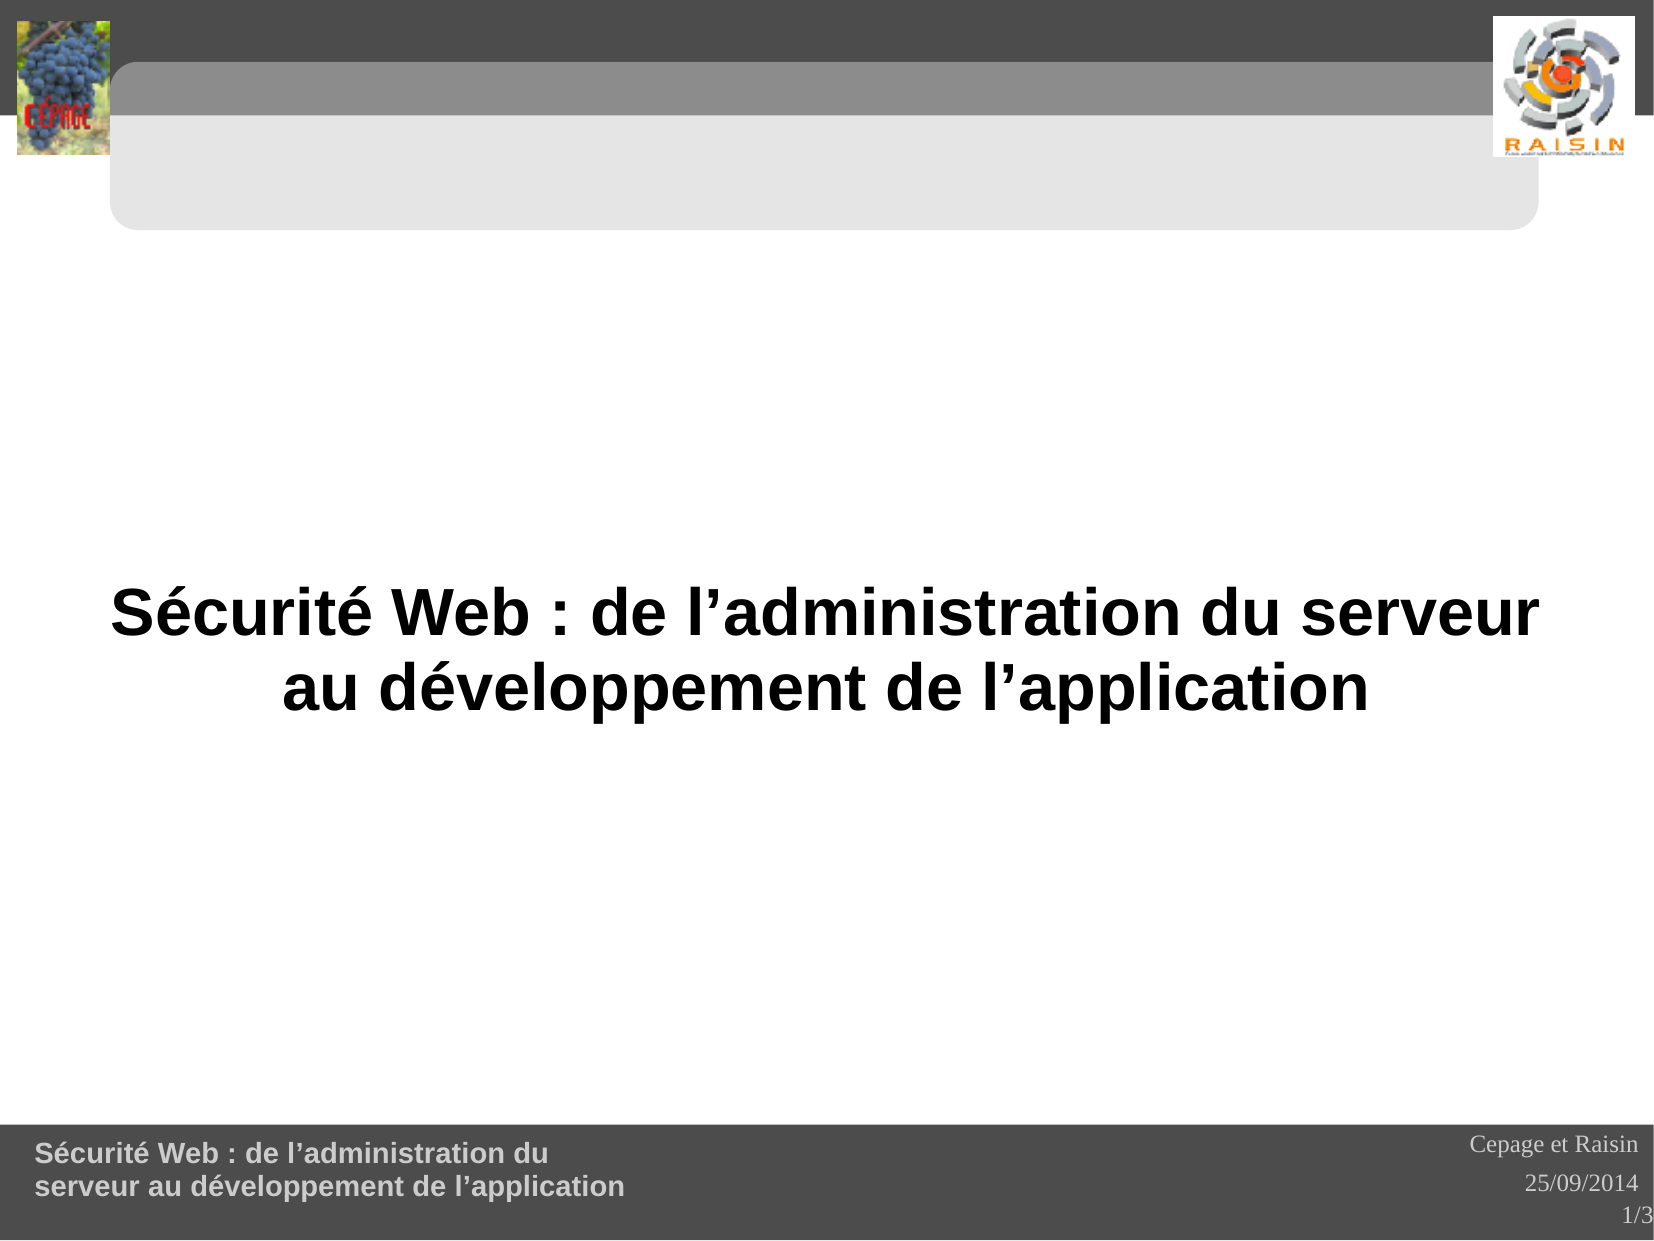

#
Sécurité Web : de l’administration du serveur
au développement de l’application